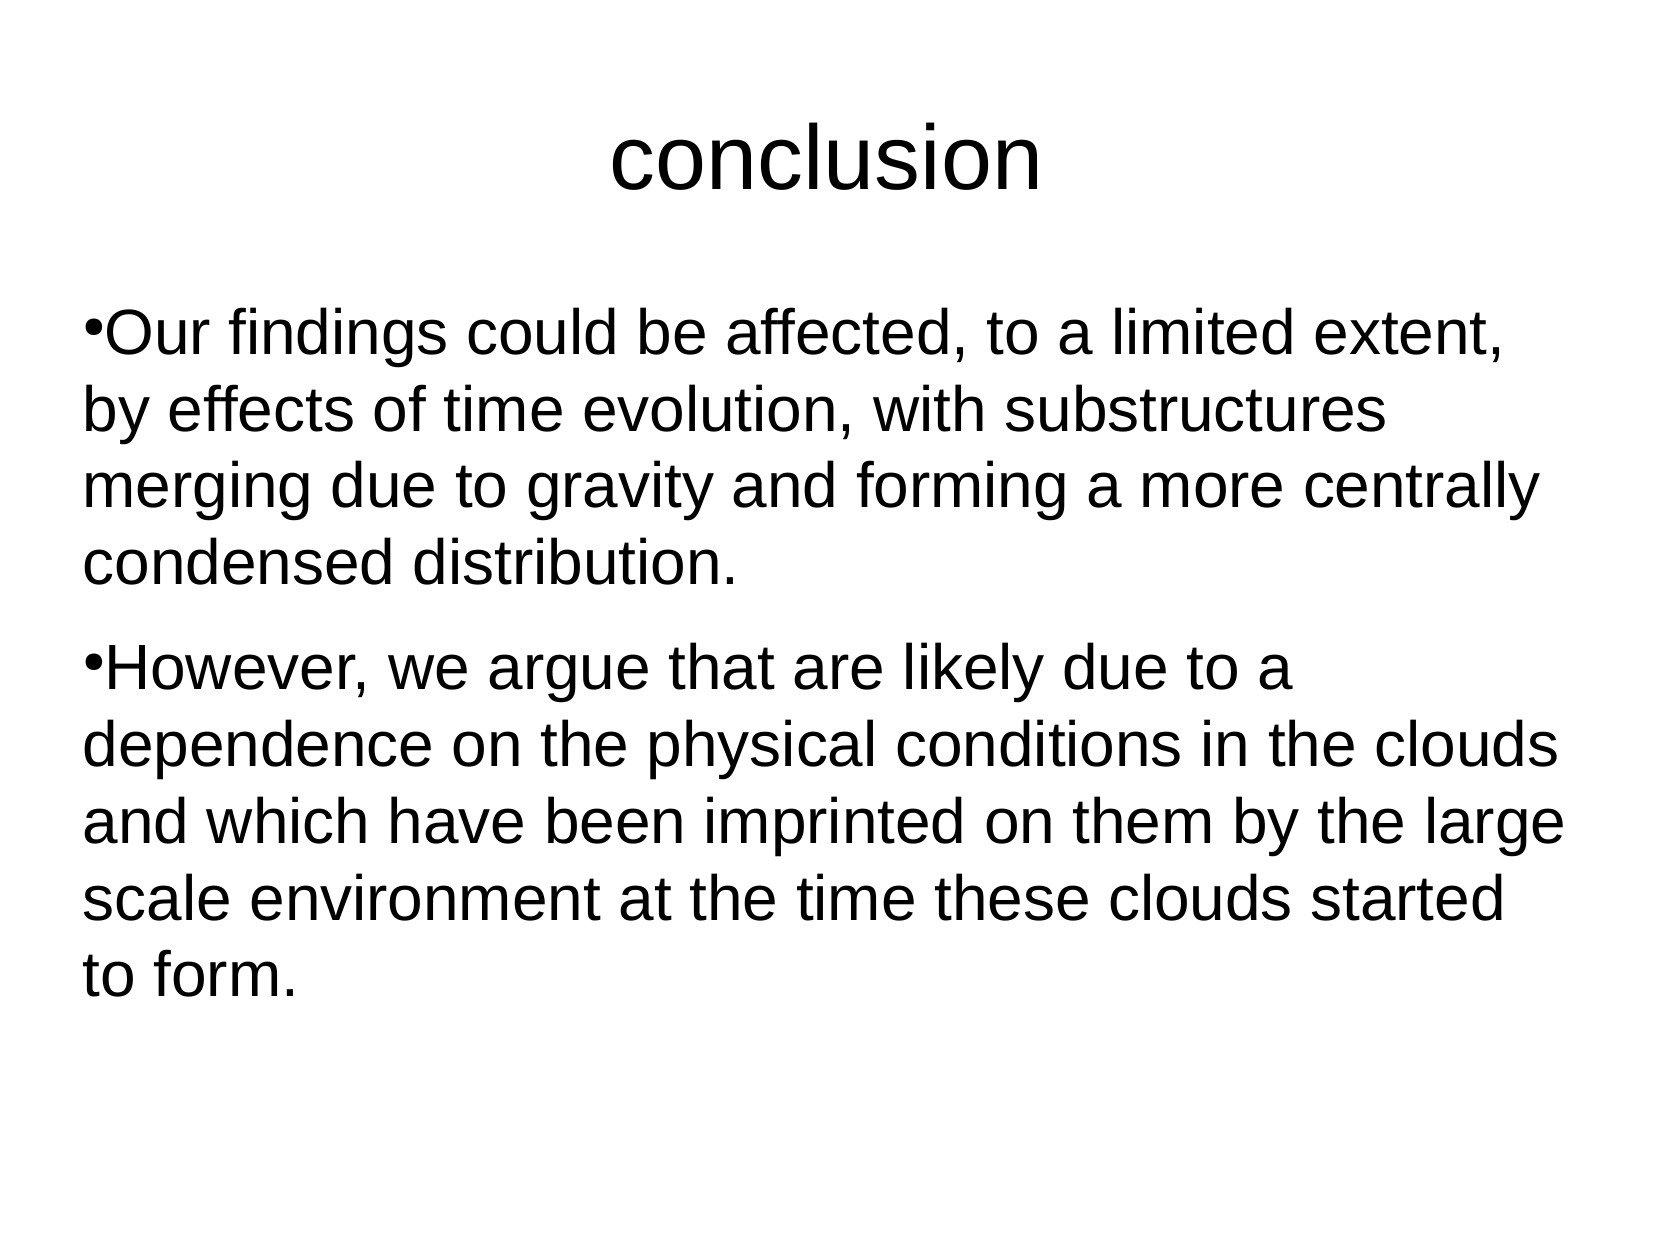

# conclusion
Our findings could be affected, to a limited extent, by effects of time evolution, with substructures merging due to gravity and forming a more centrally condensed distribution.
However, we argue that are likely due to a dependence on the physical conditions in the clouds and which have been imprinted on them by the large scale environment at the time these clouds started to form.